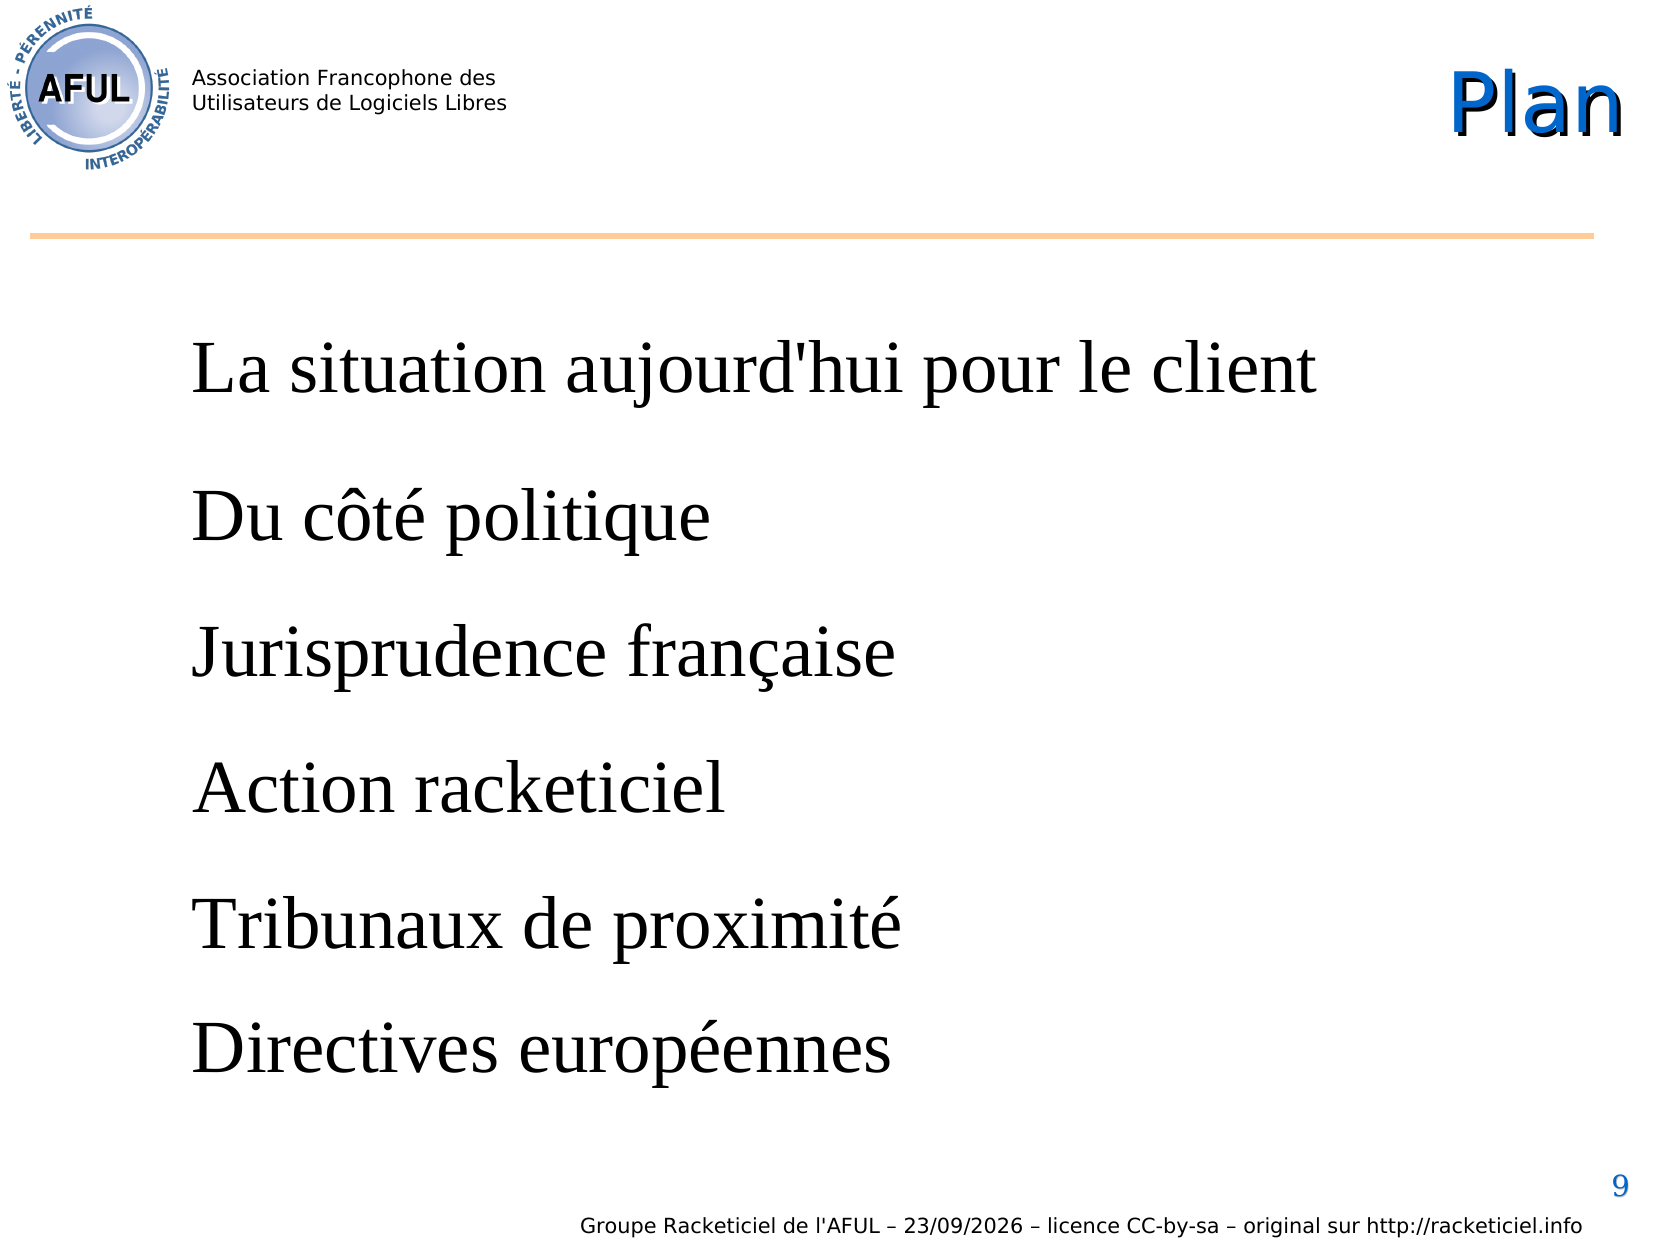

# Plan
La situation aujourd'hui pour le client
Du côté politique
Jurisprudence française
Action racketiciel
Tribunaux de proximité
Directives européennes
9